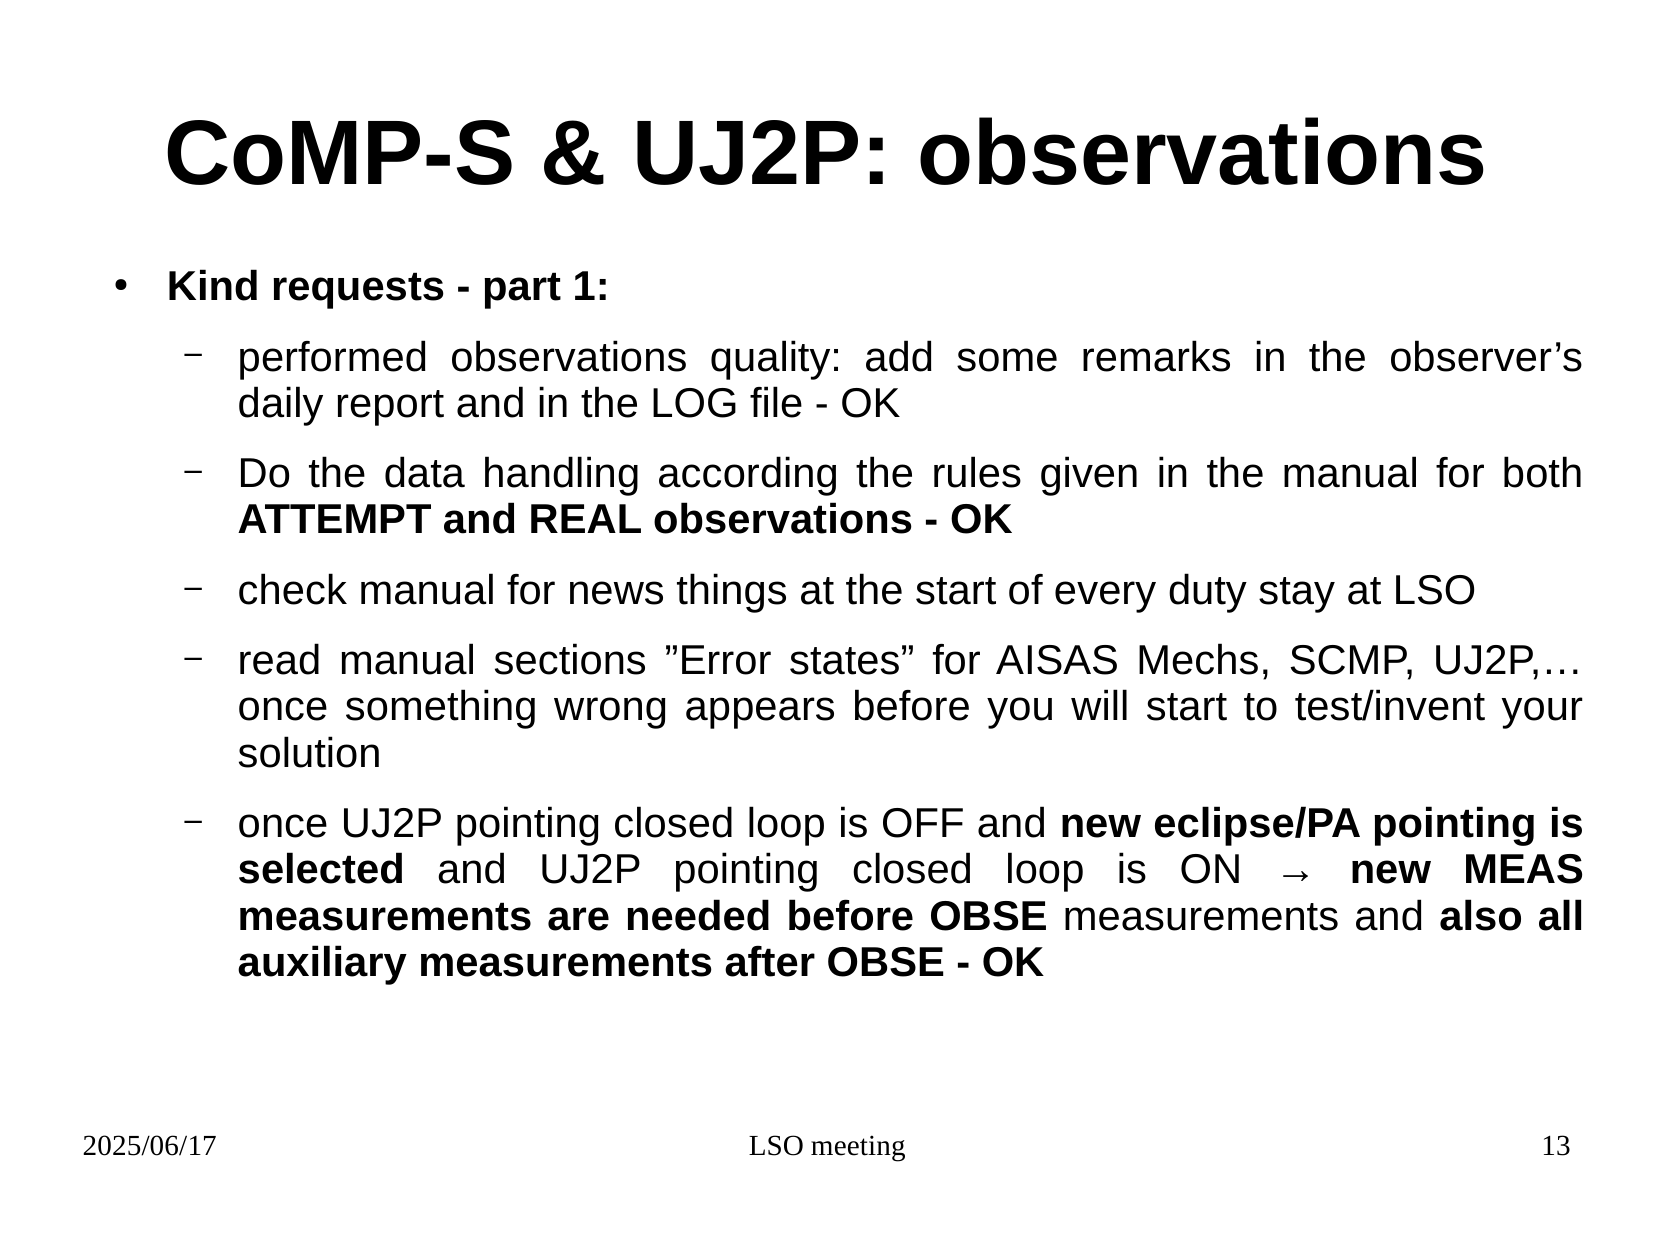

CoMP-S & UJ2P: observations
# Kind requests - part 1:
performed observations quality: add some remarks in the observer’s daily report and in the LOG file - OK
Do the data handling according the rules given in the manual for both ATTEMPT and REAL observations - OK
check manual for news things at the start of every duty stay at LSO
read manual sections ”Error states” for AISAS Mechs, SCMP, UJ2P,… once something wrong appears before you will start to test/invent your solution
once UJ2P pointing closed loop is OFF and new eclipse/PA pointing is selected and UJ2P pointing closed loop is ON → new MEAS measurements are needed before OBSE measurements and also all auxiliary measurements after OBSE - OK
2025/06/17
LSO meeting
13